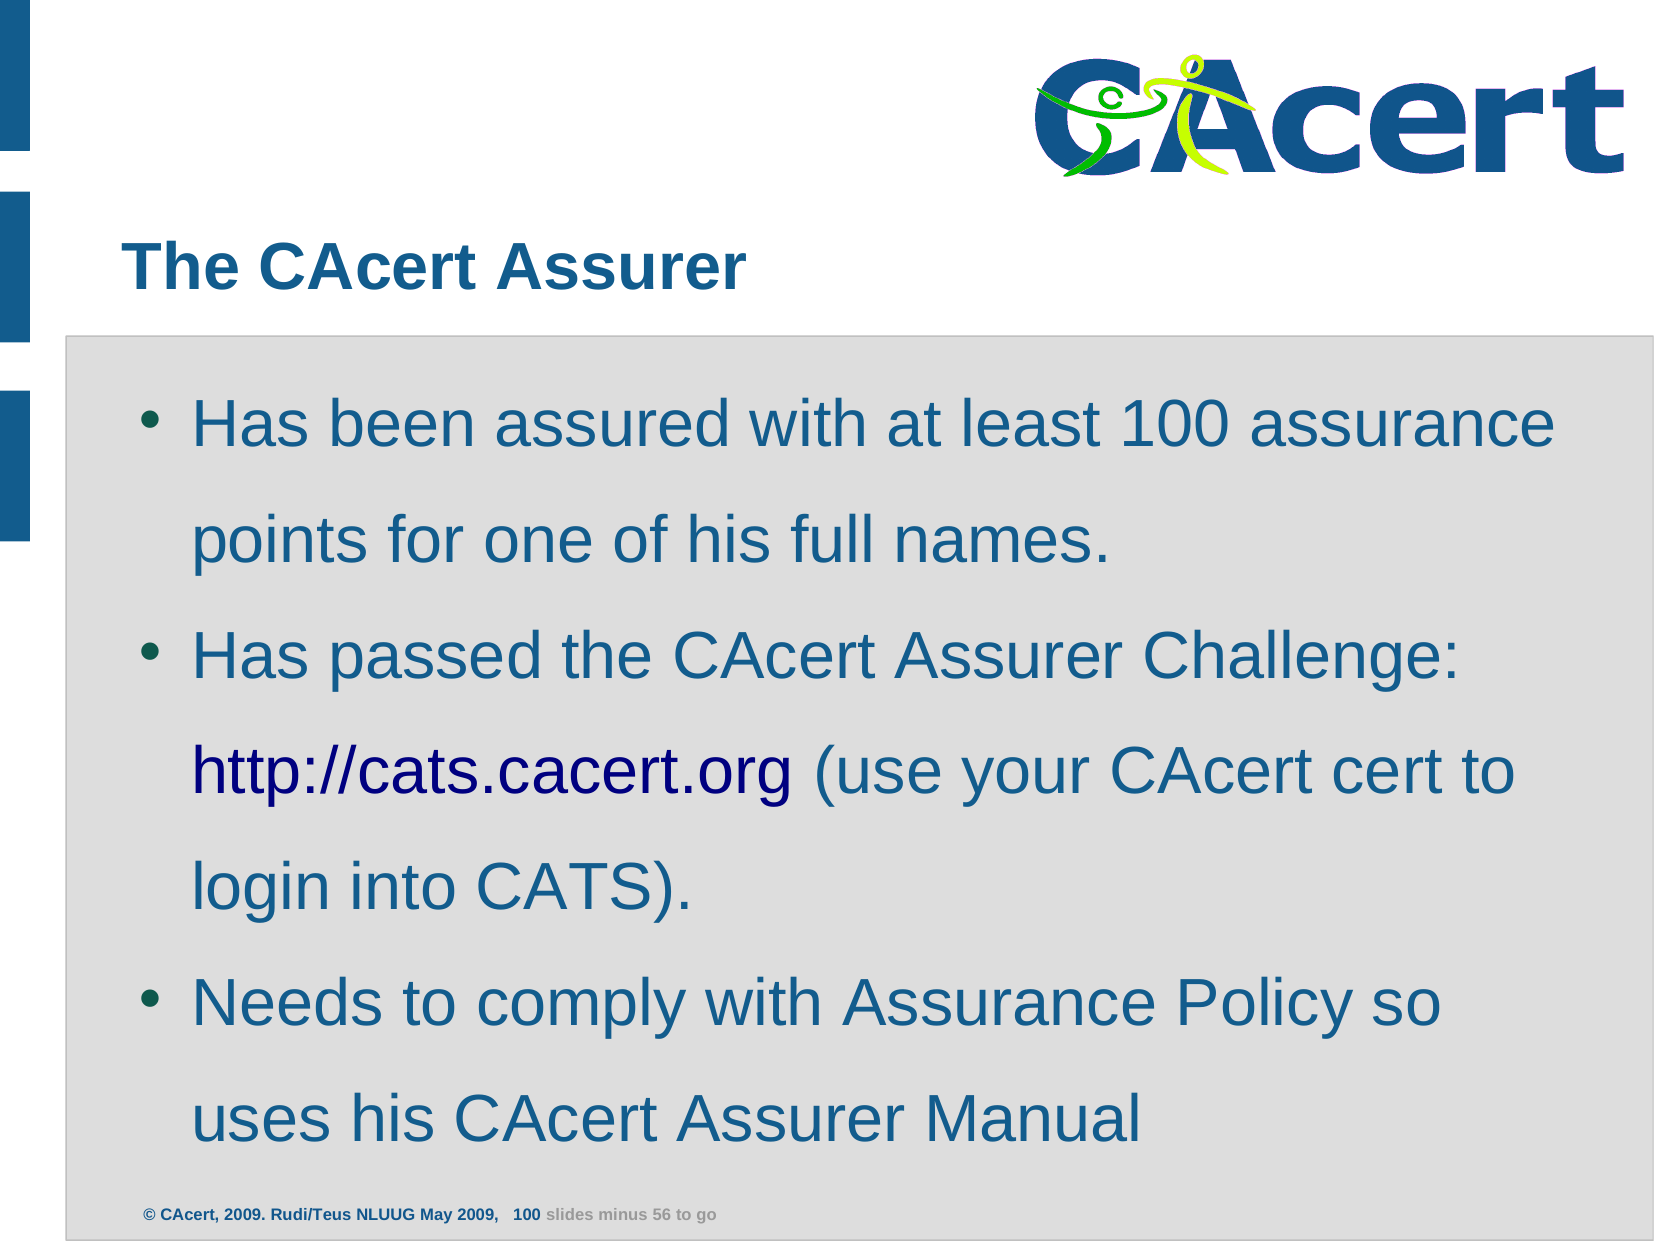

# The CAcert Assurer
Has been assured with at least 100 assurance points for one of his full names.
Has passed the CAcert Assurer Challenge: http://cats.cacert.org (use your CAcert cert to login into CATS).
Needs to comply with Assurance Policy so uses his CAcert Assurer Manual